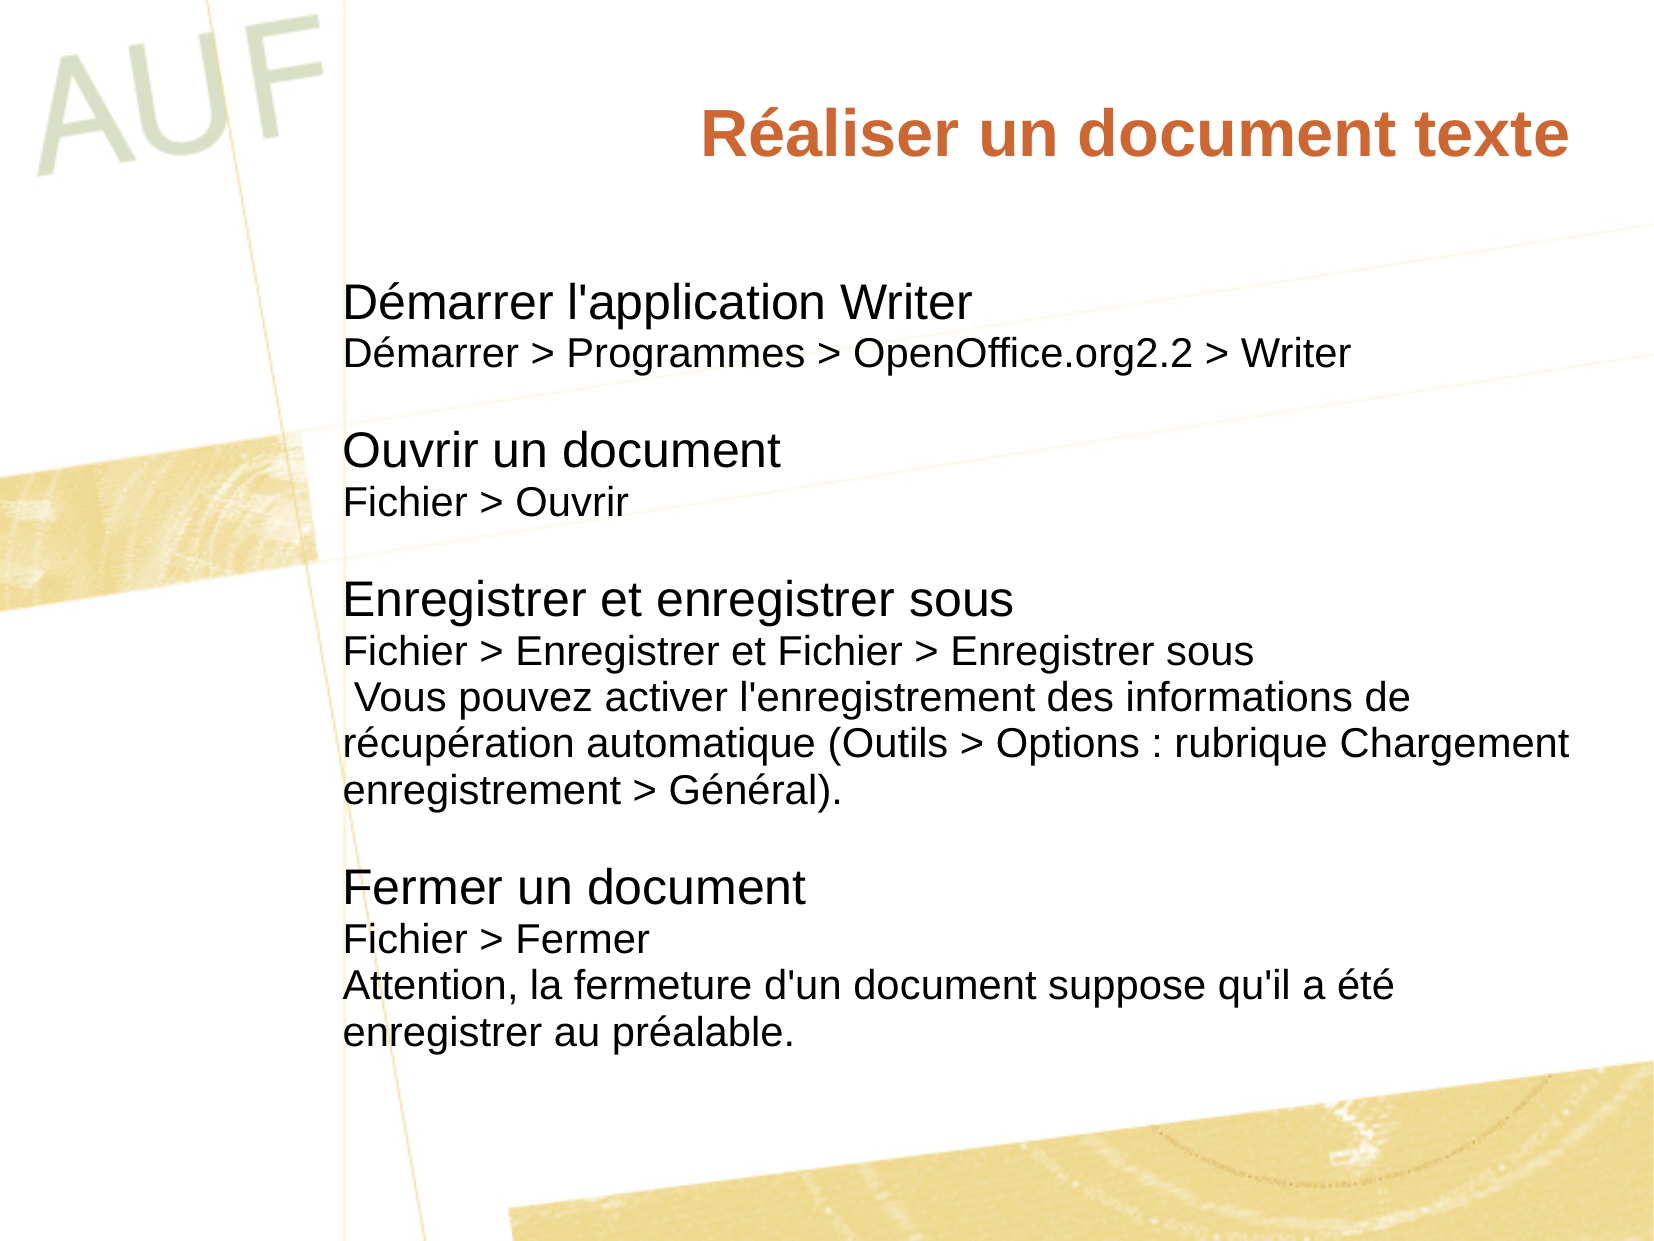

# Réaliser un document texte
Démarrer l'application Writer
Démarrer > Programmes > OpenOffice.org2.2 > Writer
Ouvrir un document
Fichier > Ouvrir
Enregistrer et enregistrer sous
Fichier > Enregistrer et Fichier > Enregistrer sous
 Vous pouvez activer l'enregistrement des informations de récupération automatique (Outils > Options : rubrique Chargement enregistrement > Général).
Fermer un document
Fichier > Fermer
Attention, la fermeture d'un document suppose qu'il a été enregistrer au préalable.